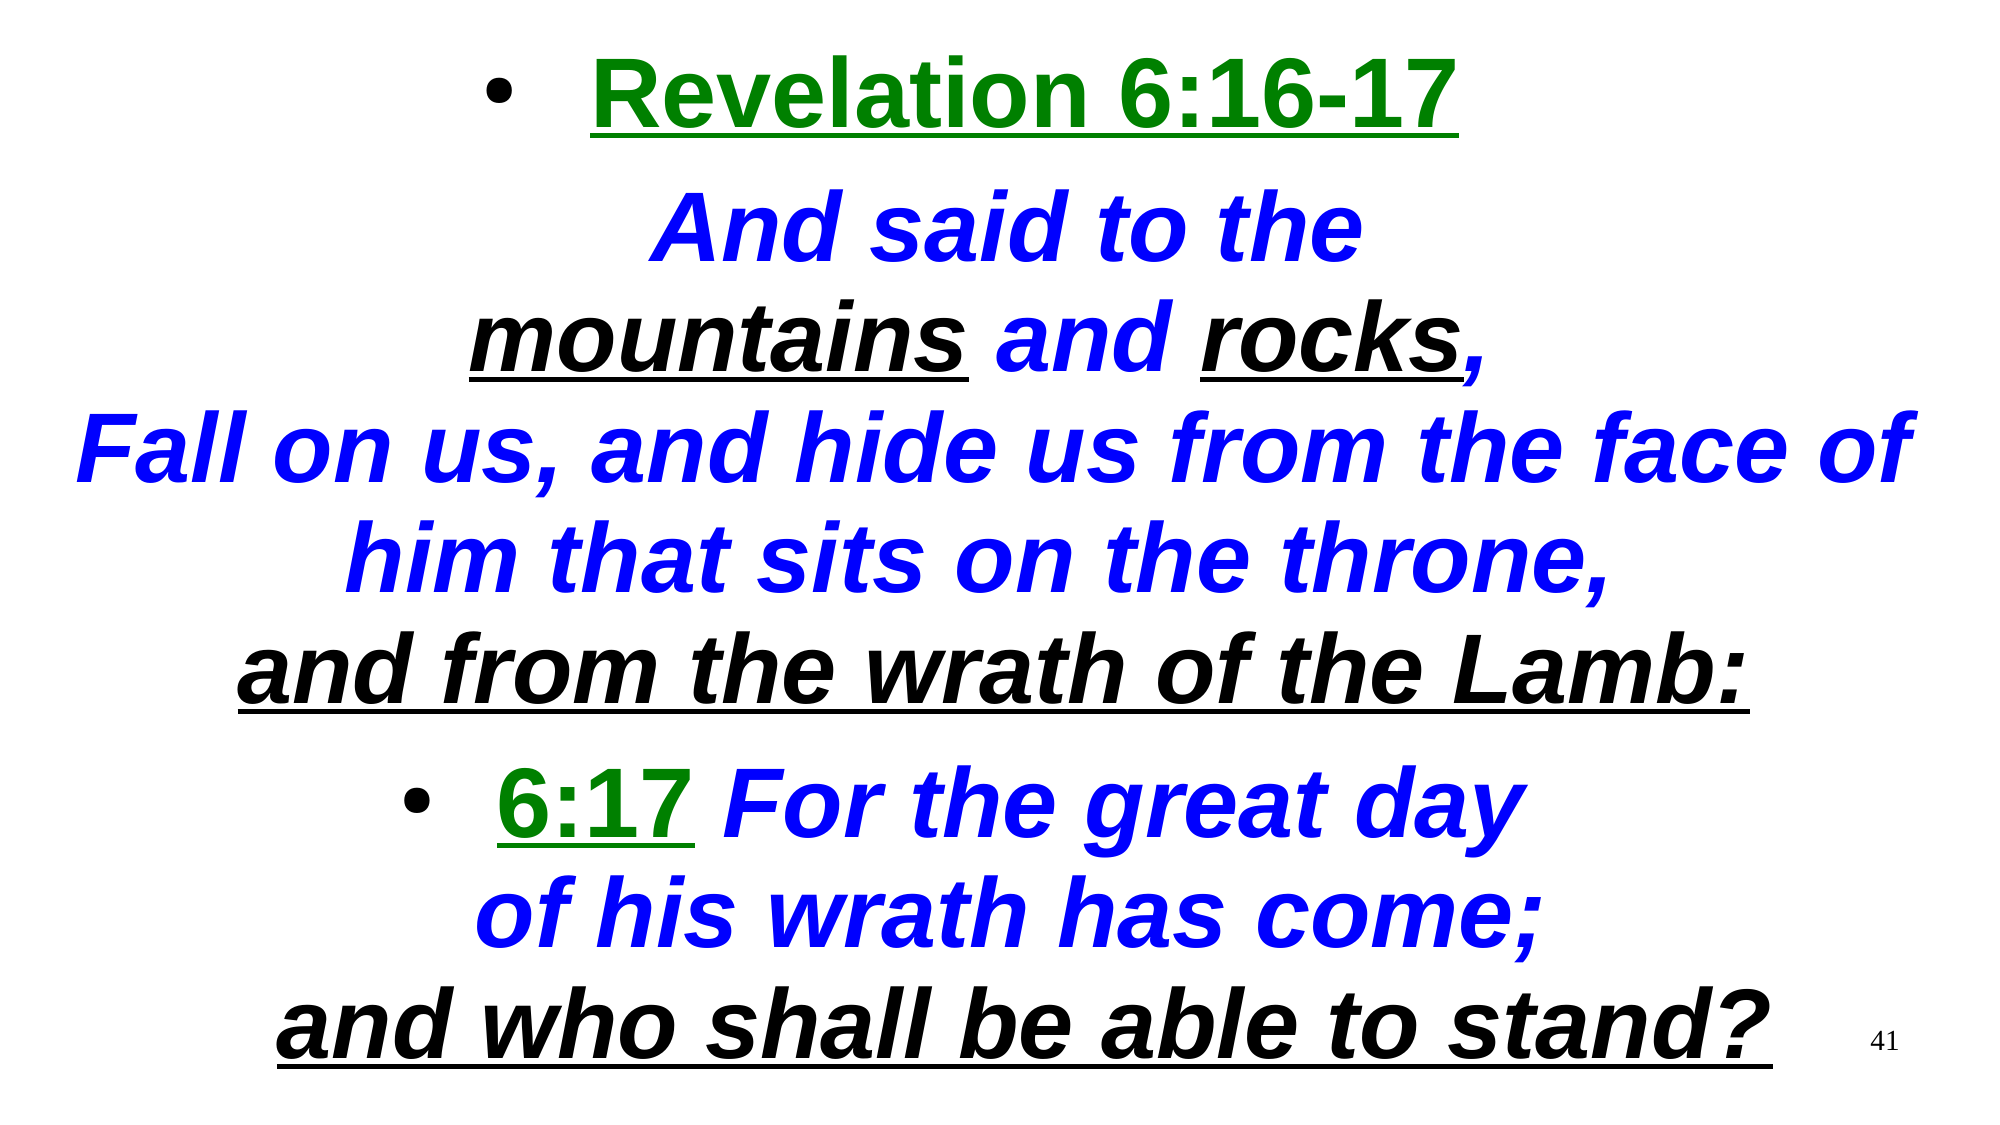

# Revelation 6:16-17
 And said to the
mountains and rocks,
Fall on us, and hide us from the face of him that sits on the throne,
and from the wrath of the Lamb:
6:17 For the great day
of his wrath has come;
and who shall be able to stand?
41